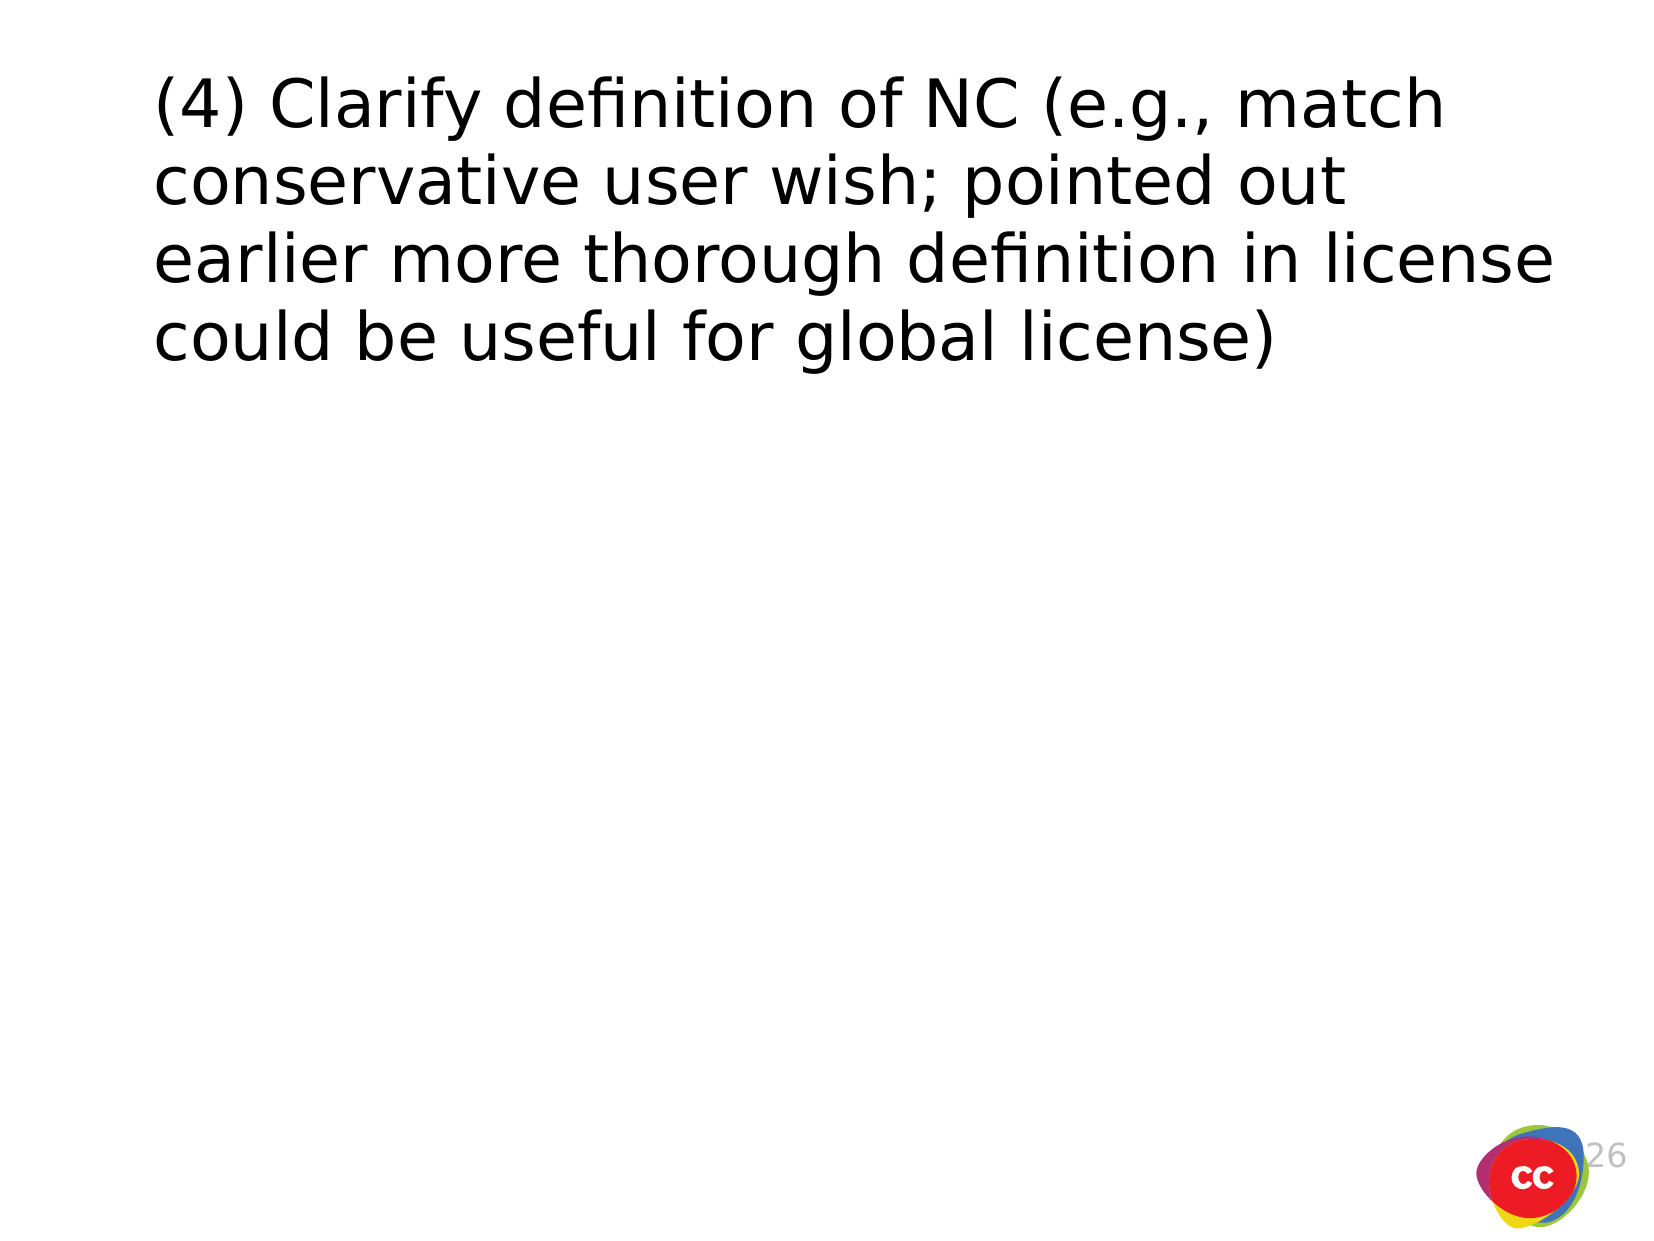

# (4) Clarify definition of NC (e.g., match conservative user wish; pointed out earlier more thorough definition in license could be useful for global license)